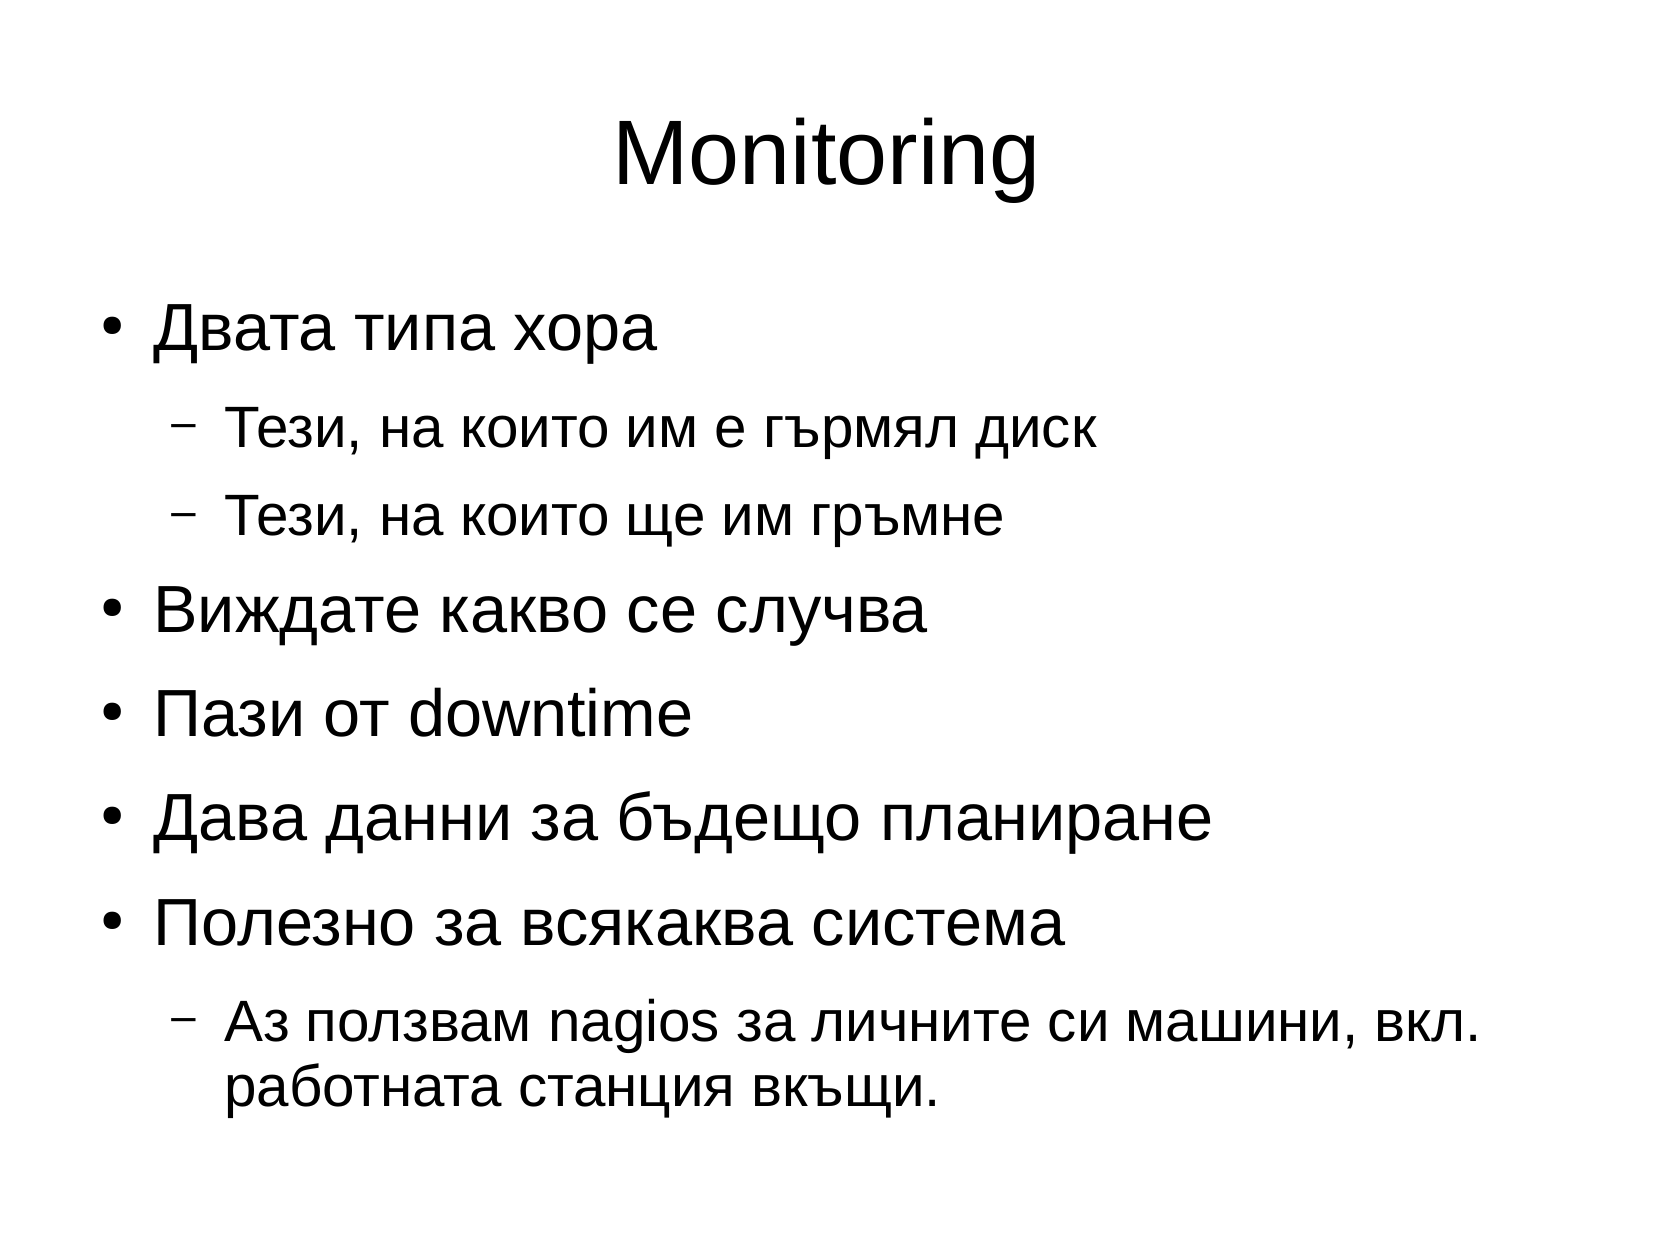

# Monitoring
Двата типа хора
Тези, на които им е гърмял диск
Тези, на които ще им гръмне
Виждате какво се случва
Пази от downtime
Дава данни за бъдещо планиране
Полезно за всякаква система
Аз ползвам nagios за личните си машини, вкл. работната станция вкъщи.